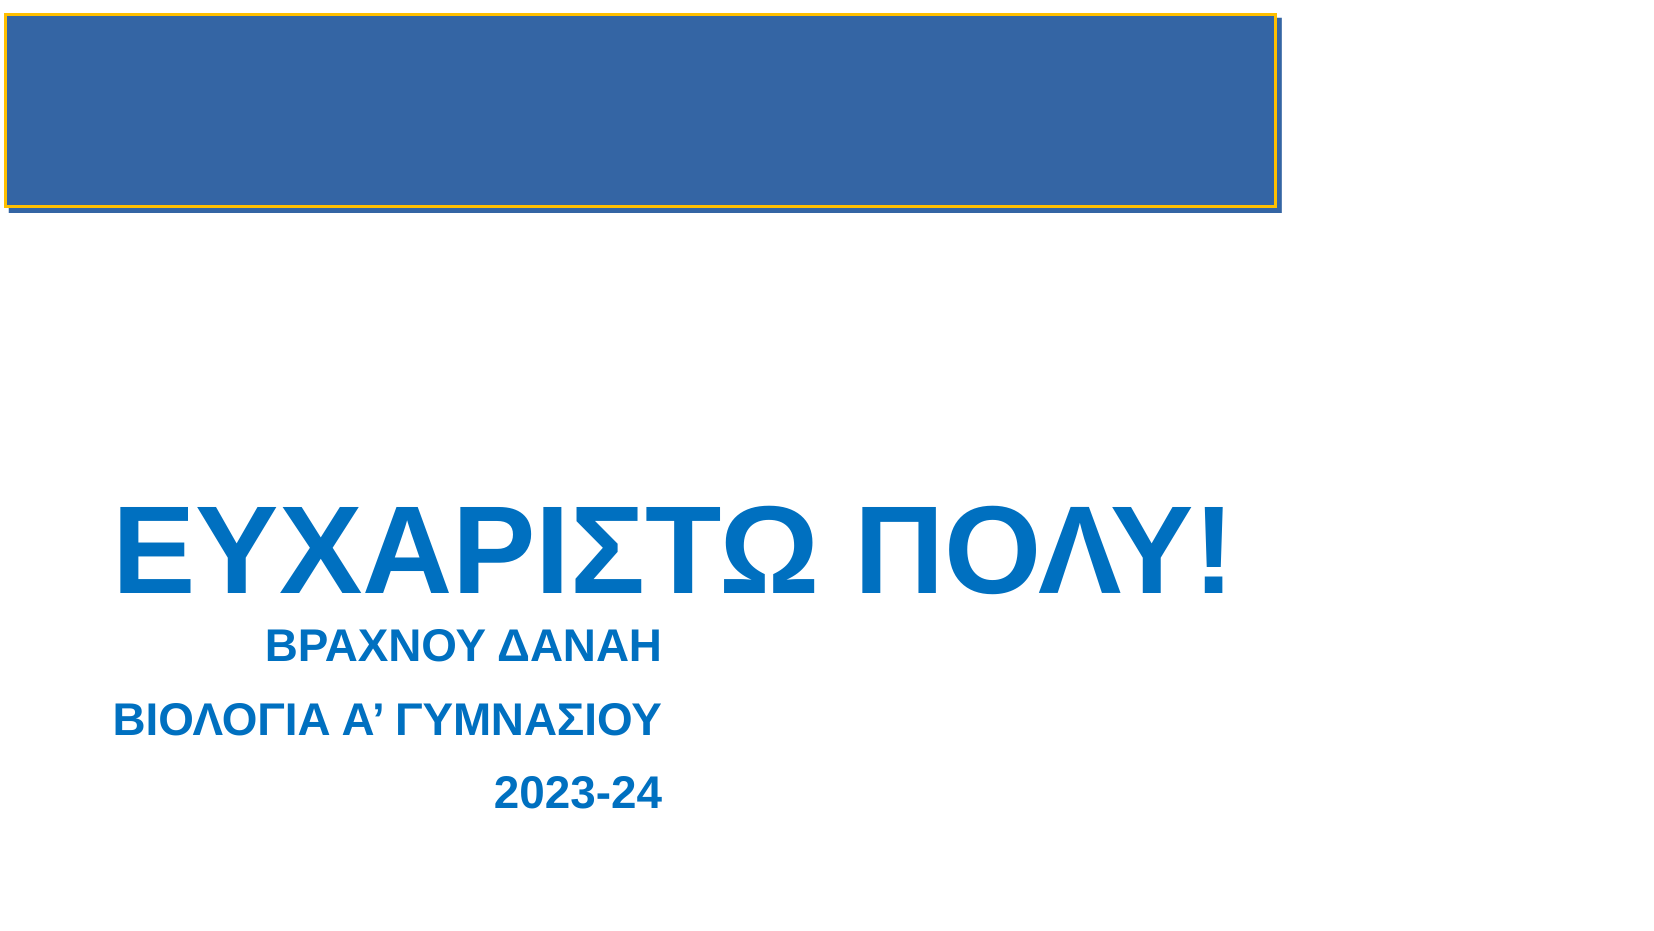

# ΕΥΧΑΡΙΣΤΩ ΠΟΛΥ!
ΒΡΑΧΝΟΥ ΔΑΝΑΗ
ΒΙΟΛΟΓΙΑ Α’ ΓΥΜΝΑΣΙΟΥ
2023-24